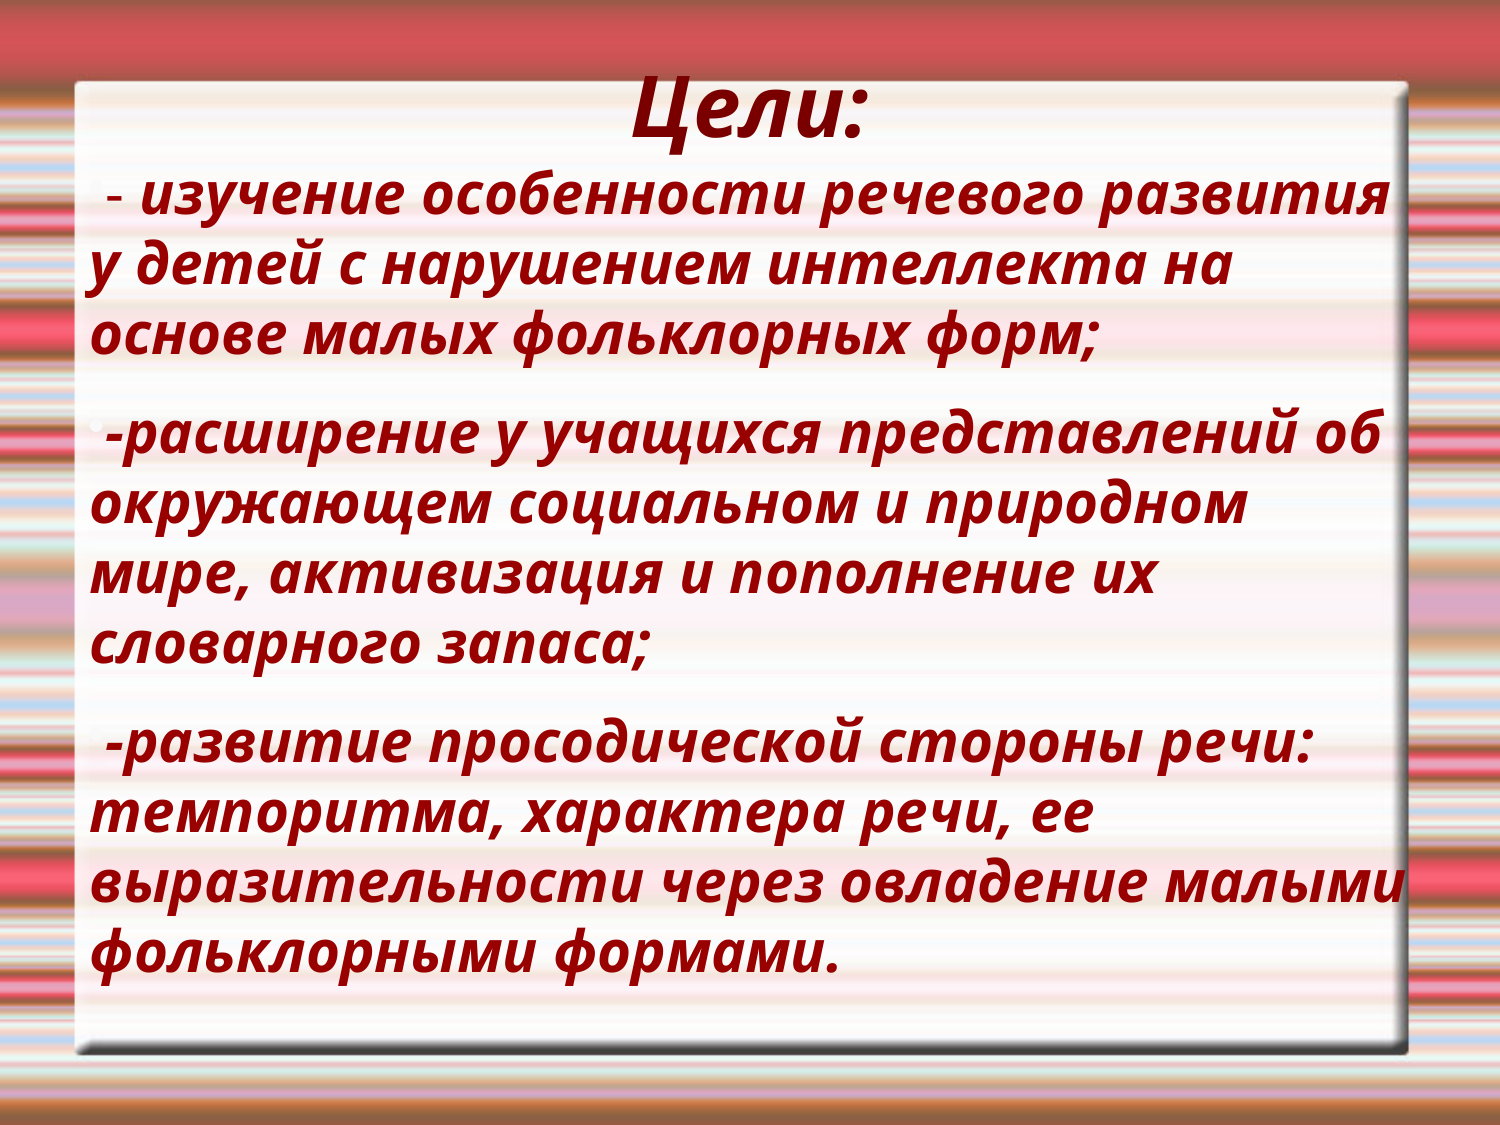

# Цели:
- изучение особенности речевого развития у детей с нарушением интеллекта на основе малых фольклорных форм;
-расширение у учащихся представлений об окружающем социальном и природном мире, активизация и пополнение их словарного запаса;
-развитие просодической стороны речи: темпоритма, характера речи, ее выразительности через овладение малыми фольклорными формами.